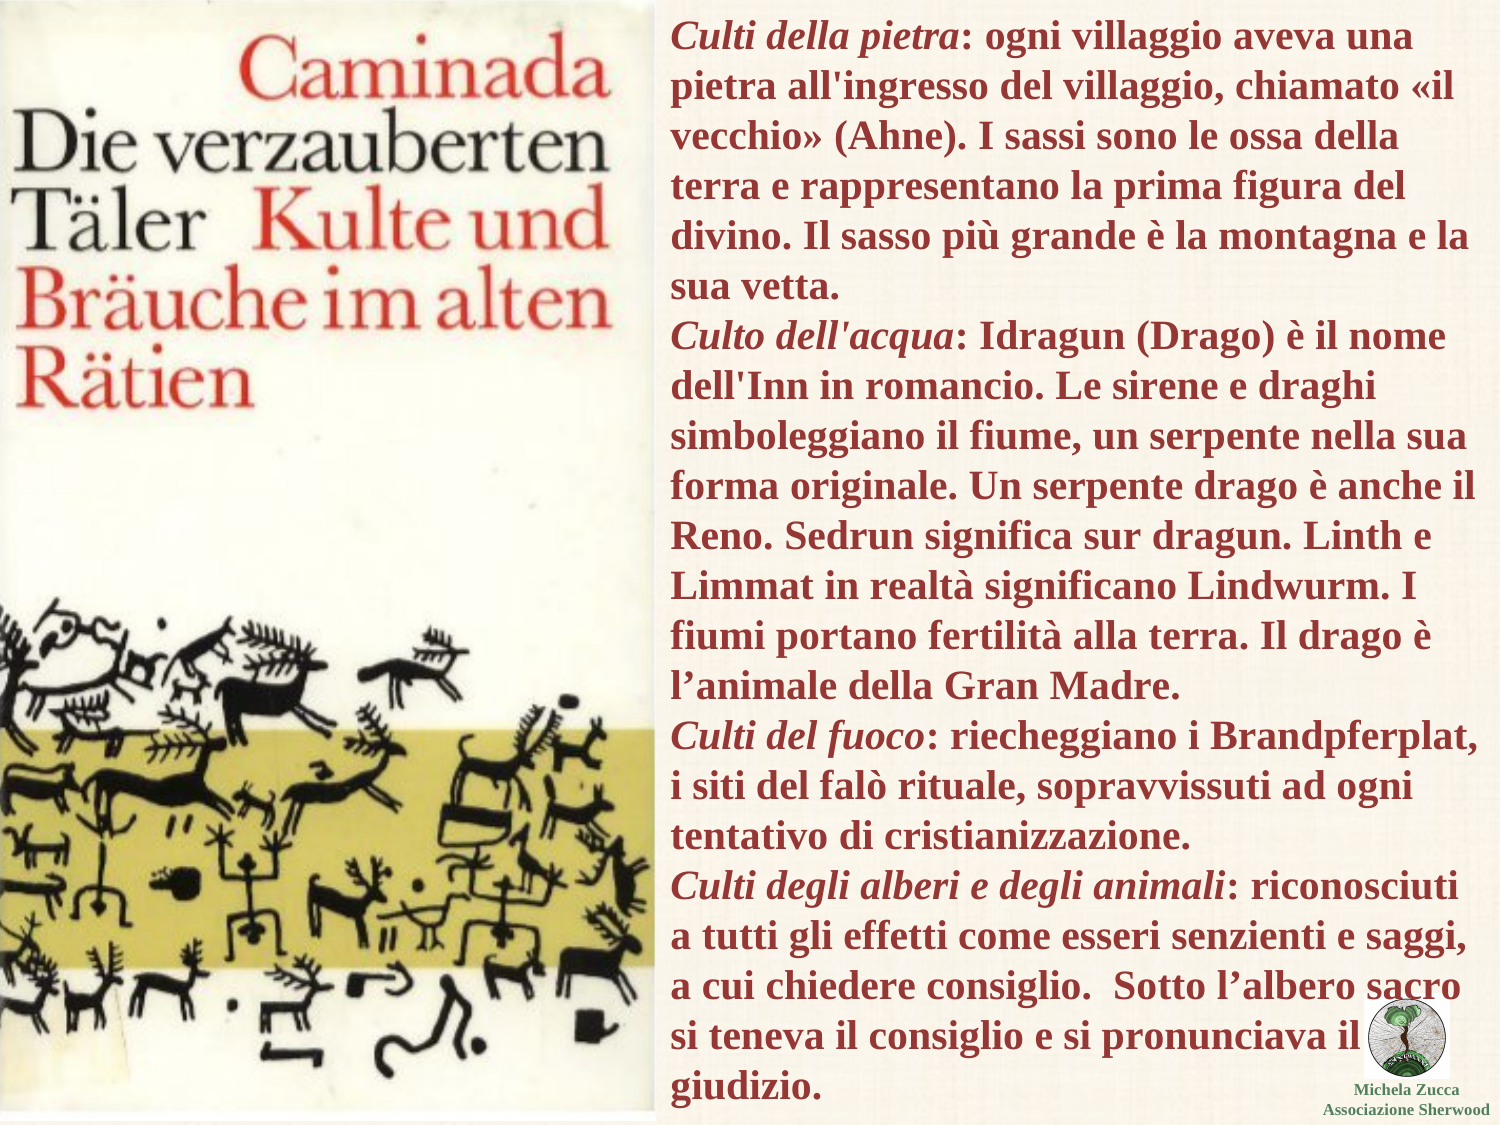

Culti della pietra: ogni villaggio aveva una pietra all'ingresso del villaggio, chiamato «il vecchio» (Ahne). I sassi sono le ossa della terra e rappresentano la prima figura del divino. Il sasso più grande è la montagna e la sua vetta.
Culto dell'acqua: Idragun (Drago) è il nome dell'Inn in romancio. Le sirene e draghi simboleggiano il fiume, un serpente nella sua forma originale. Un serpente drago è anche il Reno. Sedrun significa sur dragun. Linth e Limmat in realtà significano Lindwurm. I fiumi portano fertilità alla terra. Il drago è l’animale della Gran Madre.
Culti del fuoco: riecheggiano i Brandpferplat, i siti del falò rituale, sopravvissuti ad ogni tentativo di cristianizzazione.
Culti degli alberi e degli animali: riconosciuti a tutti gli effetti come esseri senzienti e saggi, a cui chiedere consiglio. Sotto l’albero sacro si teneva il consiglio e si pronunciava il giudizio.
In Tirolo c'erano i tre-saligen-Pöhren, che rappresentavano la giovane, la matura e la vecchia dea.
Madrisa, Margareta, Rätia o Rita sono nomi per la dea della montagna, albero o fonte Rätiens.Lui individua in Margriata la Gran Madre Reitia, la Dea dei Reti, signora delle montagne e della sapienza.
Michela Zucca
Associazione Sherwood